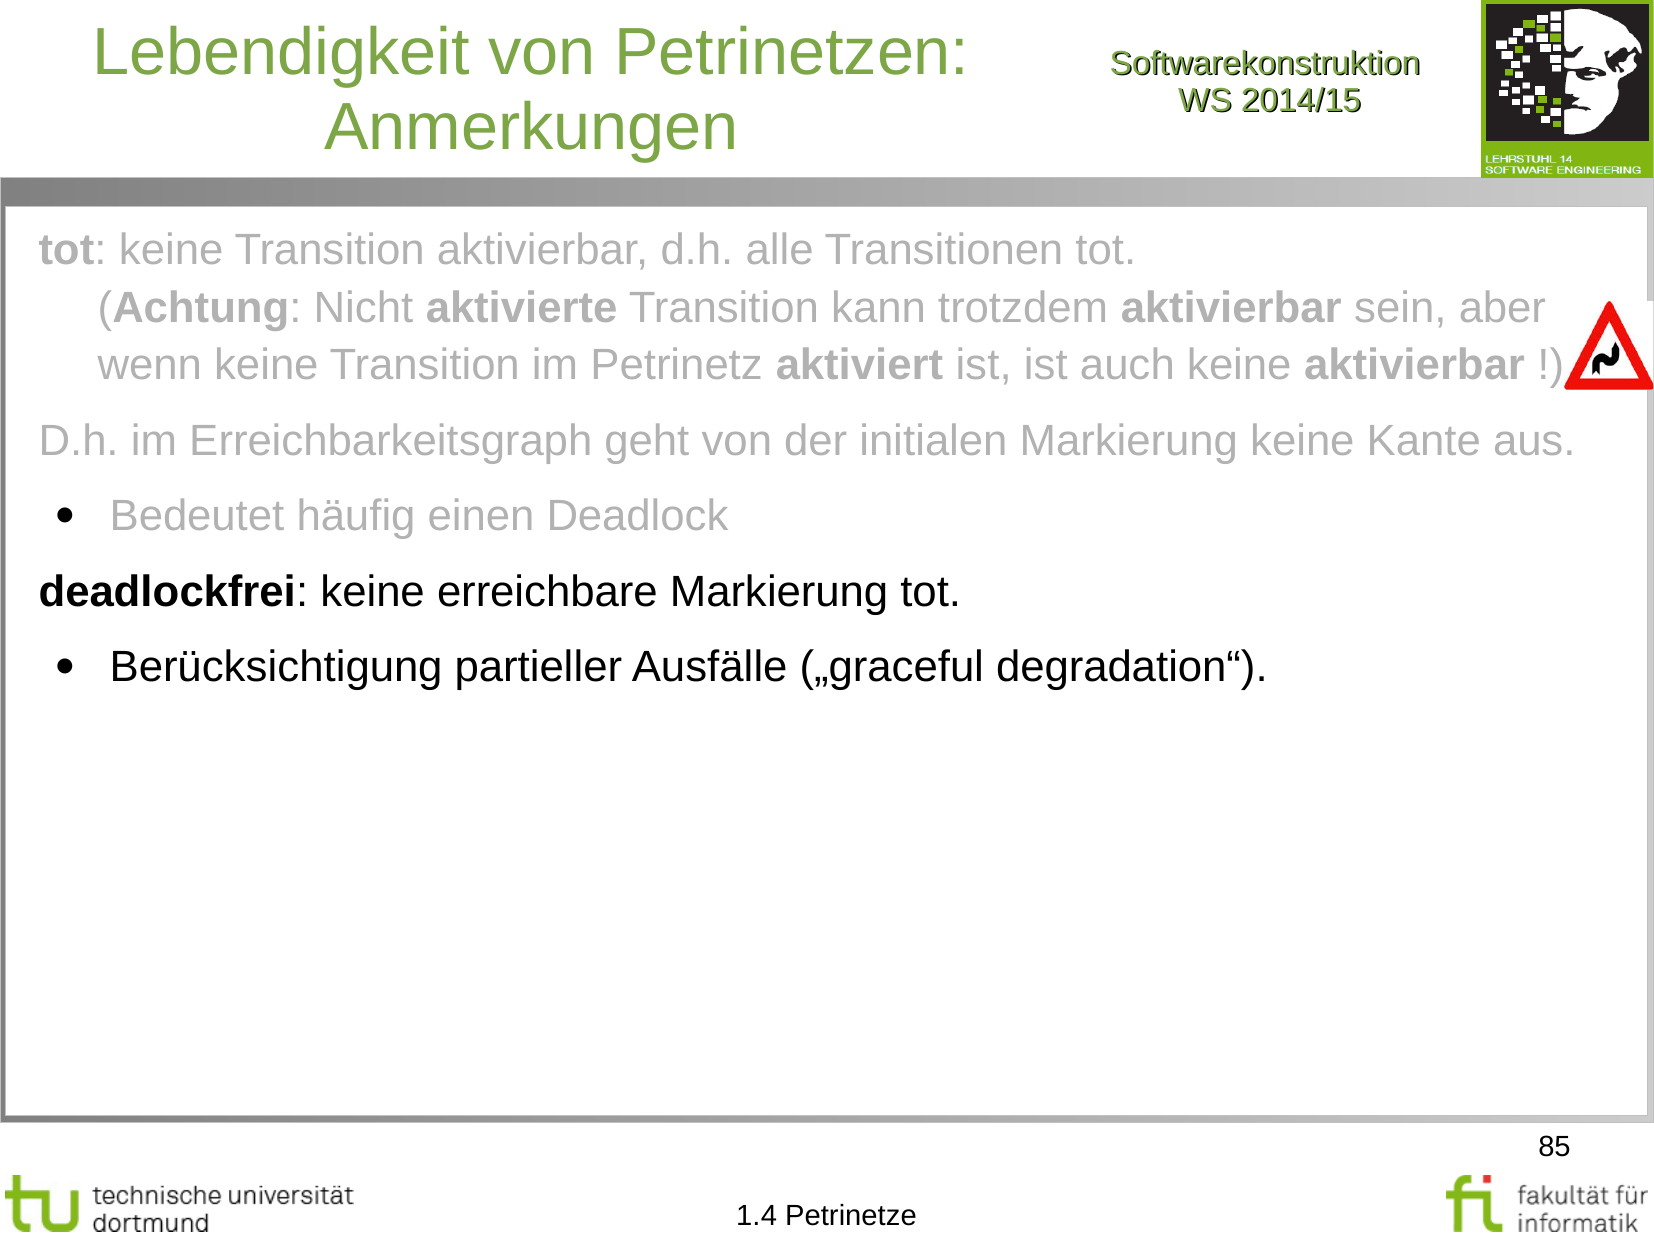

# Lebendigkeit von Petrinetzen: Anmerkungen
tot: keine Transition aktivierbar, d.h. alle Transitionen tot.
(Achtung: Nicht aktivierte Transition kann trotzdem aktivierbar sein, aber wenn keine Transition im Petrinetz aktiviert ist, ist auch keine aktivierbar !)
D.h. im Erreichbarkeitsgraph geht von der initialen Markierung keine Kante aus.
Bedeutet häufig einen Deadlock
deadlockfrei: keine erreichbare Markierung tot.
Berücksichtigung partieller Ausfälle („graceful degradation“).
85
1.4 Petrinetze